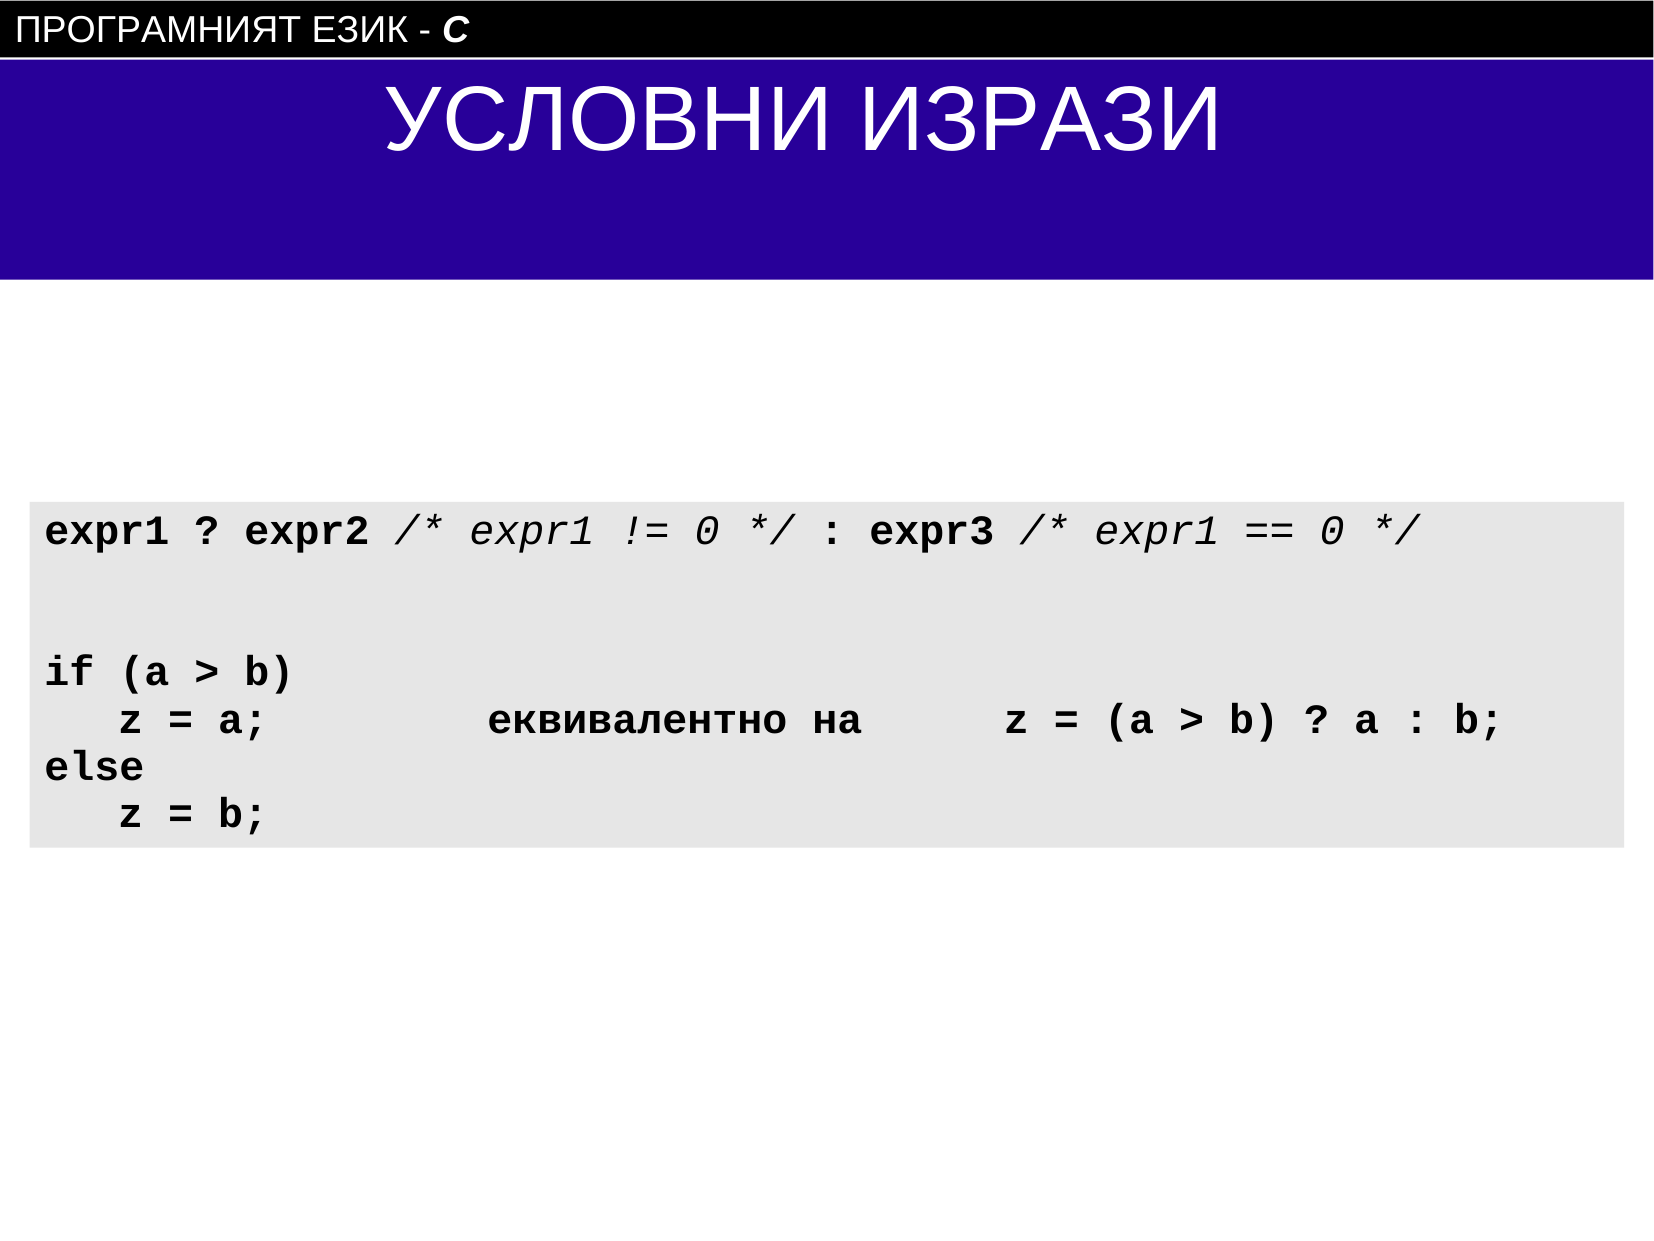

ПРОГРАМНИЯT ЕЗИК - С
					УСЛОВНИ ИЗРАЗИ
expr1 ? еxpr2 /* expr1 != 0 */ : expr3 /* expr1 == 0 */
if (a > b)
	z = a;			еквивалентно на		z = (a > b) ? a : b;
else
	z = b;